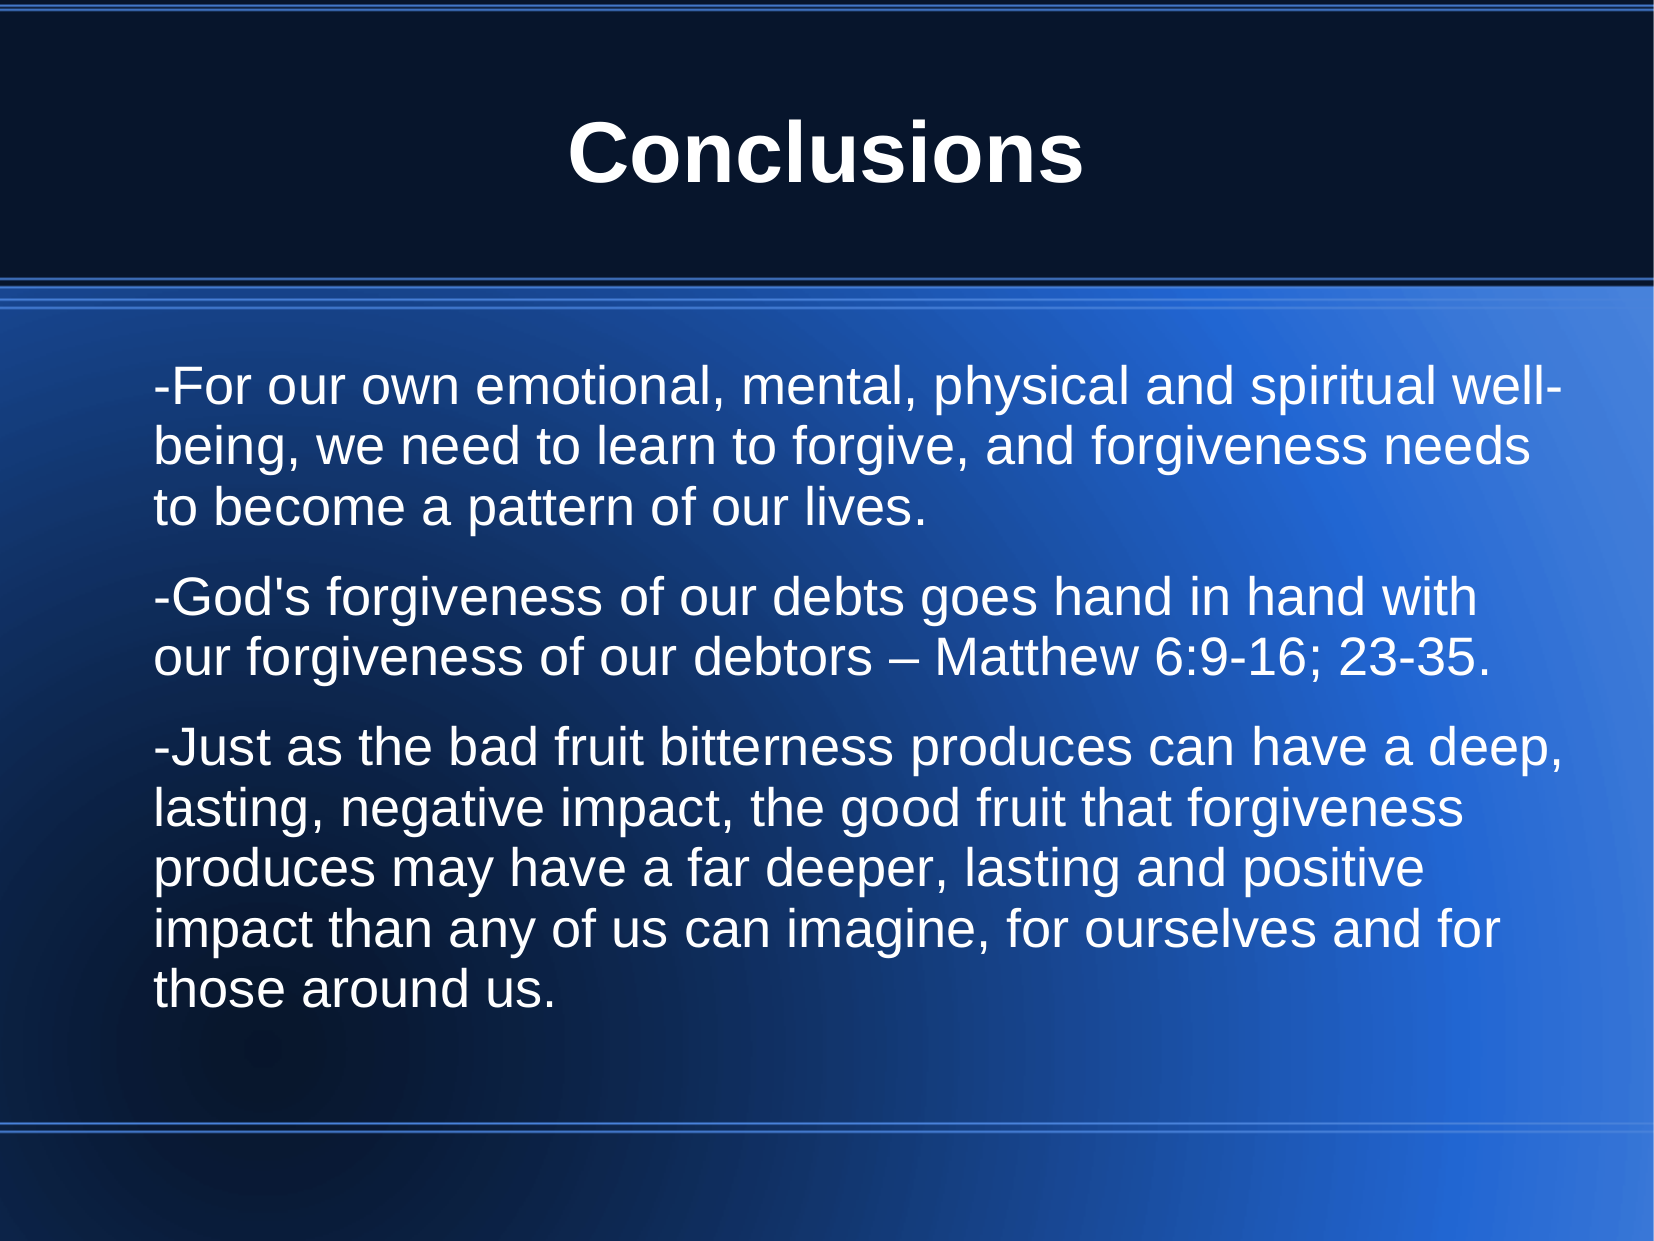

# Conclusions
-For our own emotional, mental, physical and spiritual well-being, we need to learn to forgive, and forgiveness needs to become a pattern of our lives.
-God's forgiveness of our debts goes hand in hand with our forgiveness of our debtors – Matthew 6:9-16; 23-35.
-Just as the bad fruit bitterness produces can have a deep, lasting, negative impact, the good fruit that forgiveness produces may have a far deeper, lasting and positive impact than any of us can imagine, for ourselves and for those around us.